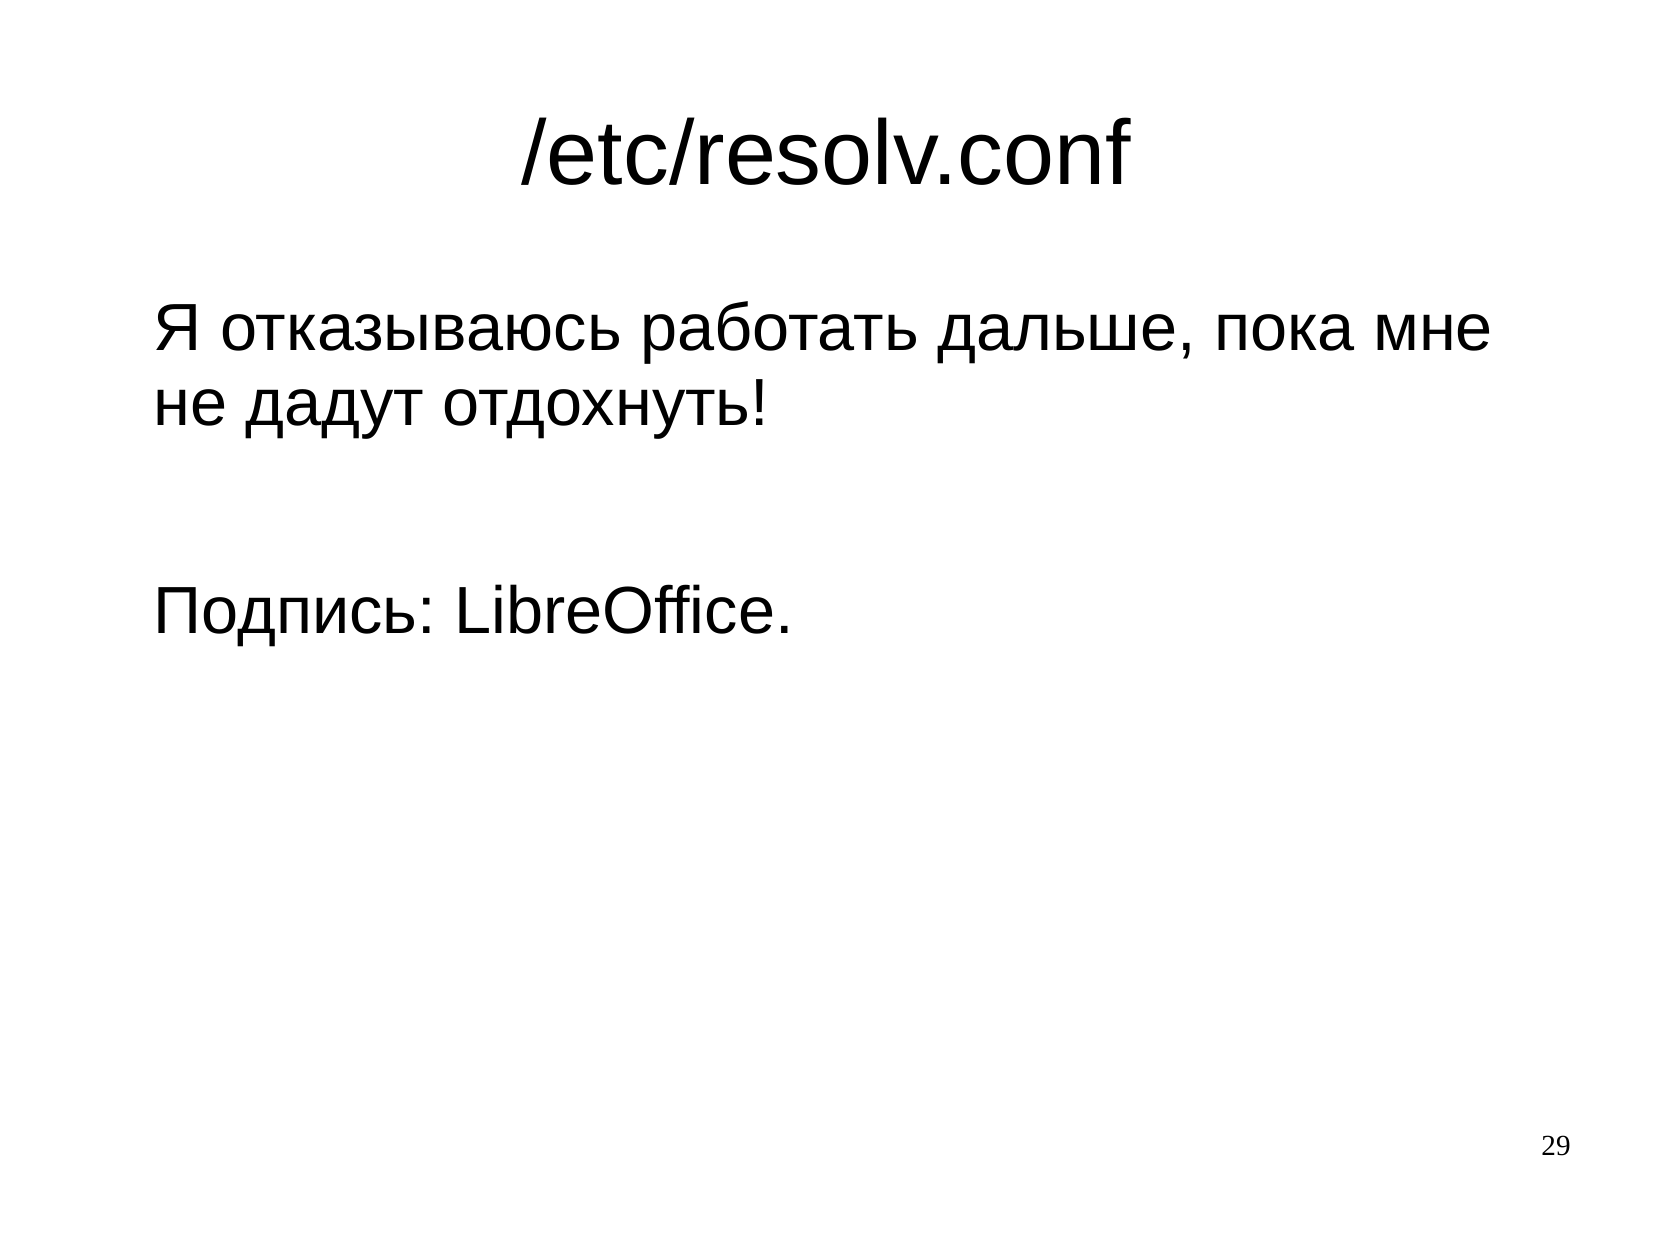

# /etc/resolv.conf
Я отказываюсь работать дальше, пока мне не дадут отдохнуть!
Подпись: LibreOffice.
29